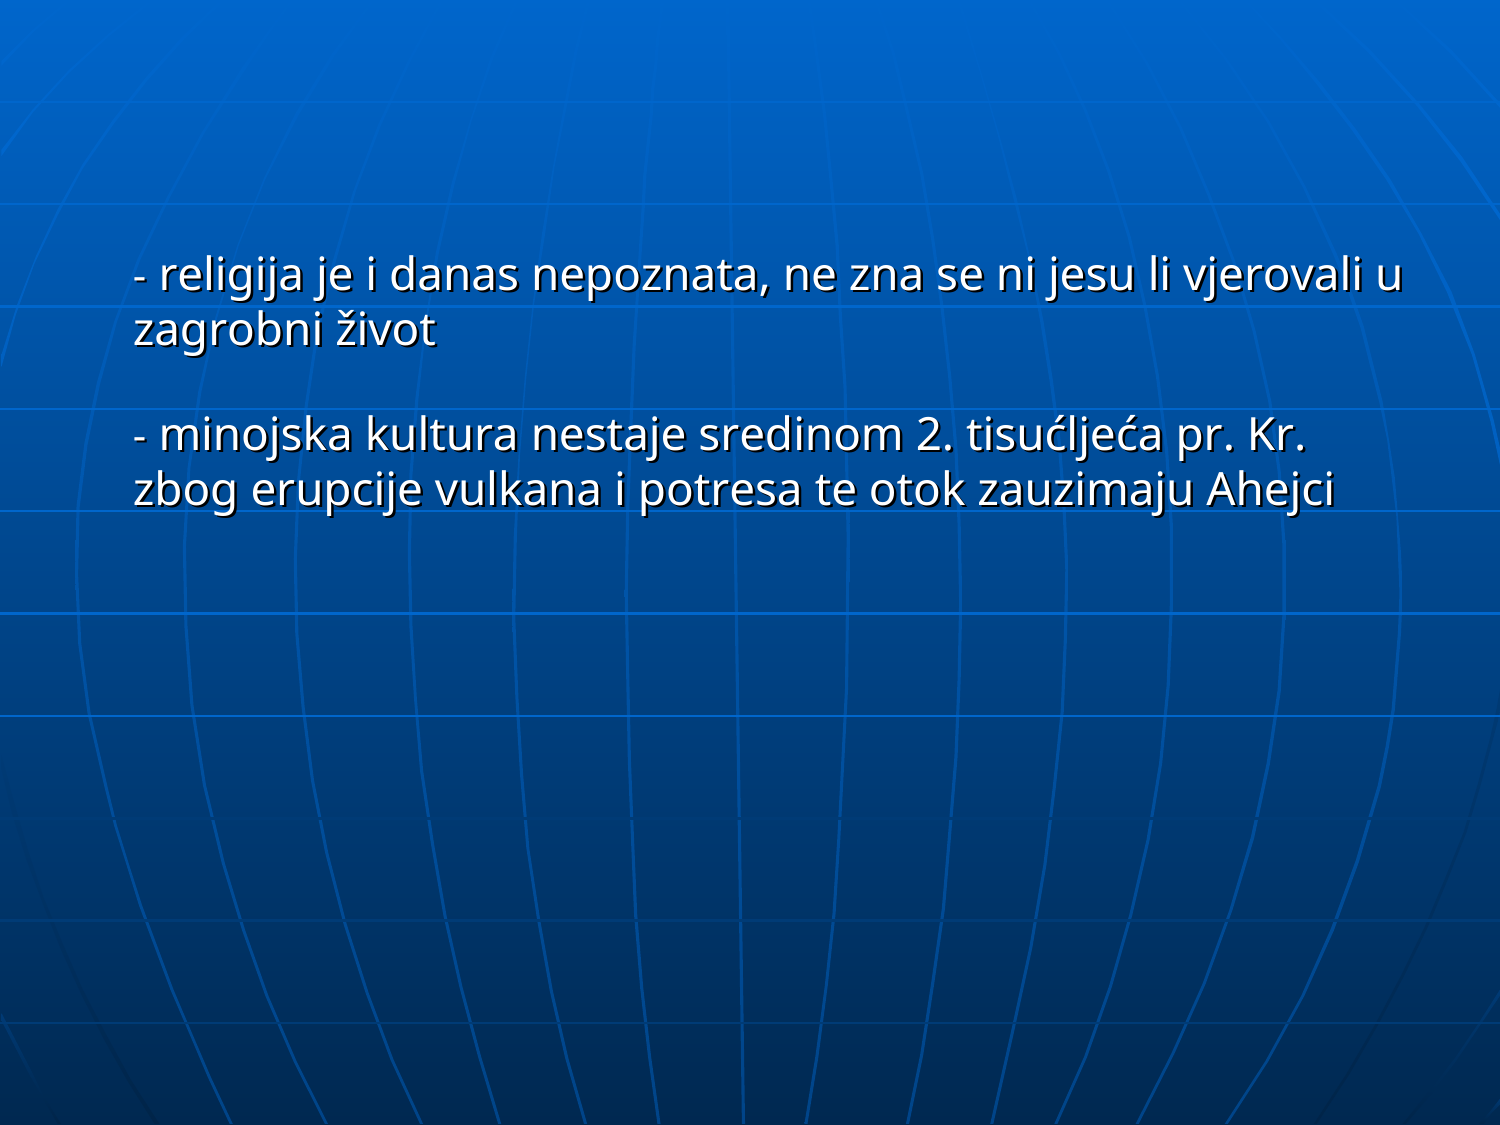

- religija je i danas nepoznata, ne zna se ni jesu li vjerovali u zagrobni život
- minojska kultura nestaje sredinom 2. tisućljeća pr. Kr. zbog erupcije vulkana i potresa te otok zauzimaju Ahejci